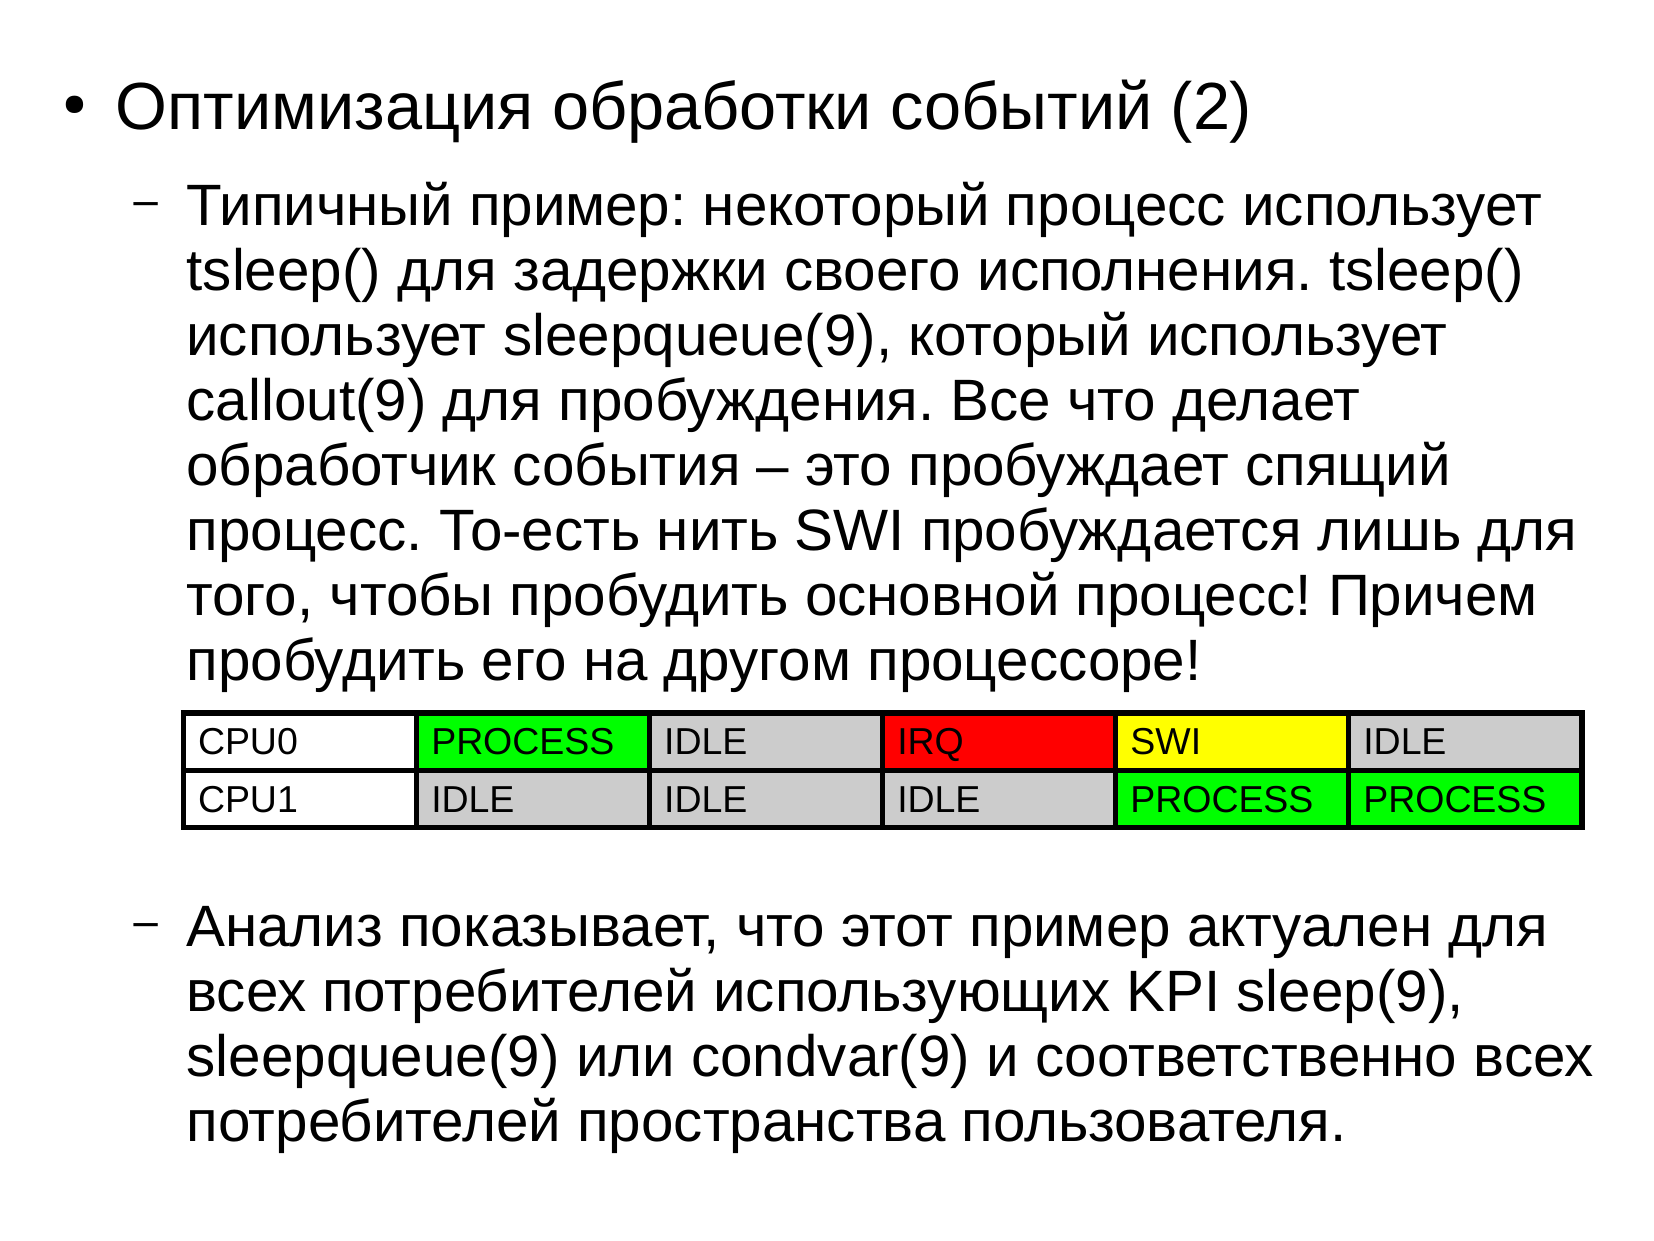

# Оптимизация обработки событий (2)
Типичный пример: некоторый процесс использует tsleep() для задержки своего исполнения. tsleep() использует sleepqueue(9), который использует callout(9) для пробуждения. Все что делает обработчик события – это пробуждает спящий процесс. То-есть нить SWI пробуждается лишь для того, чтобы пробудить основной процесс! Причем пробудить его на другом процессоре!
Анализ показывает, что этот пример актуален для всех потребителей использующих KPI sleep(9), sleepqueue(9) или condvar(9) и соответственно всех потребителей пространства пользователя.
| CPU0 | PROCESS | IDLE | IRQ | SWI | IDLE |
| --- | --- | --- | --- | --- | --- |
| CPU1 | IDLE | IDLE | IDLE | PROCESS | PROCESS |